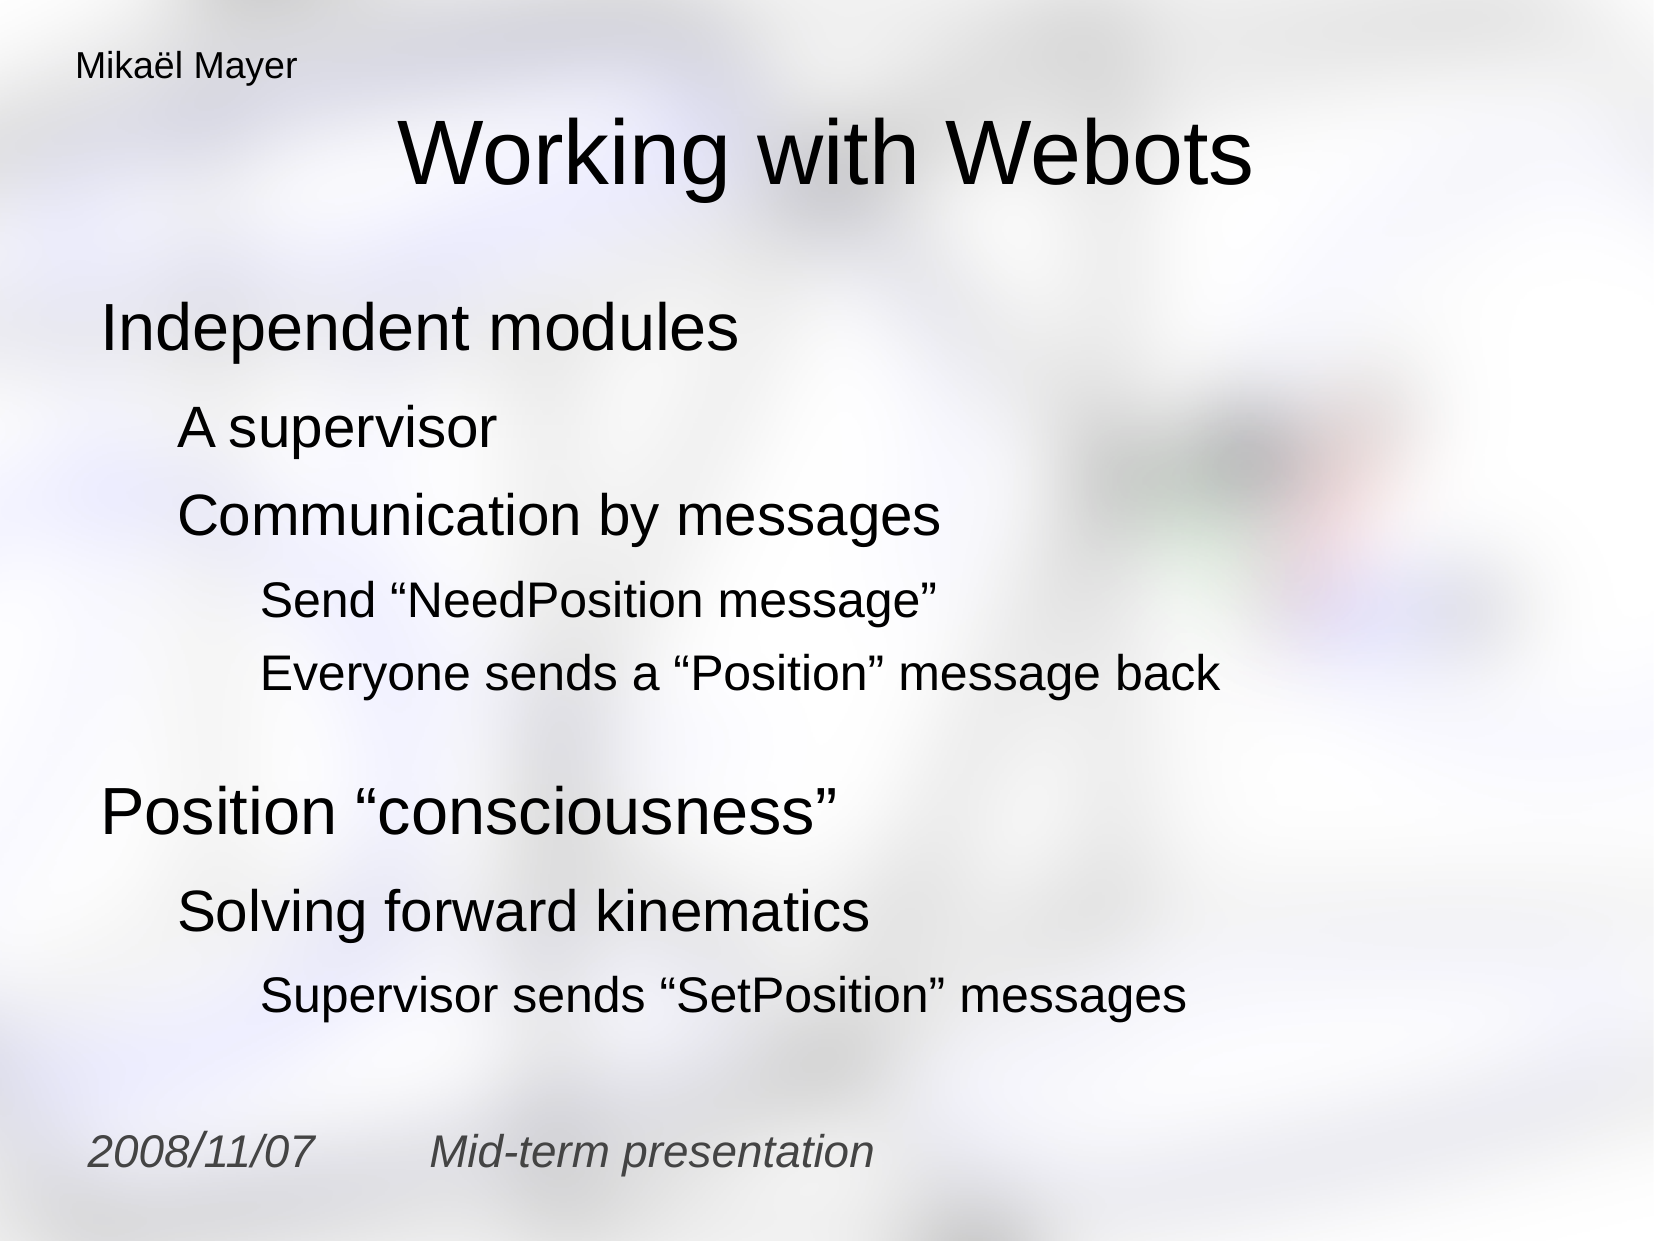

Mikaël Mayer
# Working with Webots
Independent modules
A supervisor
Communication by messages
Send “NeedPosition message”
Everyone sends a “Position” message back
Position “consciousness”
Solving forward kinematics
Supervisor sends “SetPosition” messages
2008/11/07         Mid-term presentation